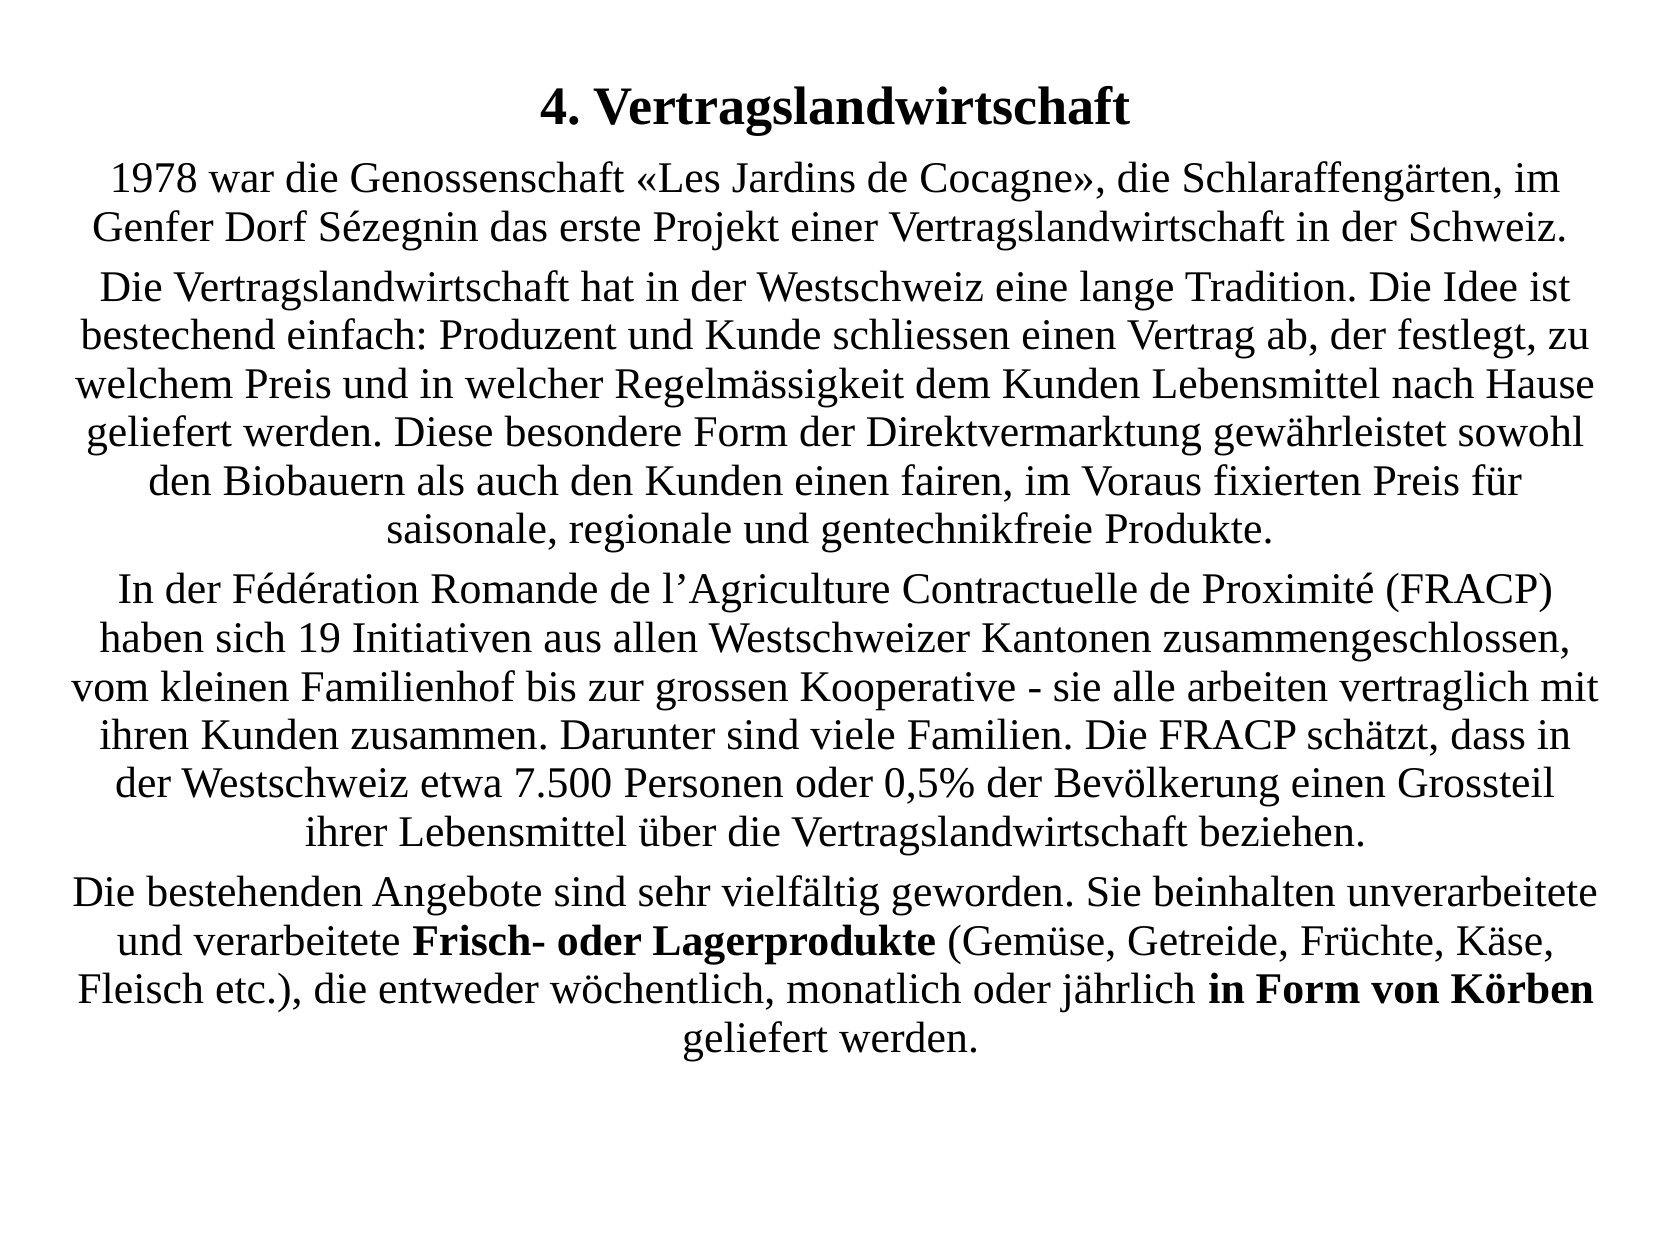

4. Vertragslandwirtschaft
1978 war die Genossenschaft «Les Jardins de Cocagne», die Schlaraffengärten, im Genfer Dorf Sézegnin das erste Projekt einer Vertragslandwirtschaft in der Schweiz.
Die Vertragslandwirtschaft hat in der Westschweiz eine lange Tradition. Die Idee ist bestechend einfach: Produzent und Kunde schliessen einen Vertrag ab, der festlegt, zu welchem Preis und in welcher Regelmässigkeit dem Kunden Lebensmittel nach Hause geliefert werden. Diese besondere Form der Direktvermarktung gewährleistet sowohl den Biobauern als auch den Kunden einen fairen, im Voraus fixierten Preis für saisonale, regionale und gentechnikfreie Produkte.
In der Fédération Romande de l’Agriculture Contractuelle de Proximité (FRACP) haben sich 19 Initiativen aus allen Westschweizer Kantonen zusammengeschlossen, vom kleinen Familienhof bis zur grossen Kooperative - sie alle arbeiten vertraglich mit ihren Kunden zusammen. Darunter sind viele Familien. Die FRACP schätzt, dass in der Westschweiz etwa 7.500 Personen oder 0,5% der Bevölkerung einen Grossteil ihrer Lebensmittel über die Vertragslandwirtschaft beziehen.
Die bestehenden Angebote sind sehr vielfältig geworden. Sie beinhalten unverarbeitete und verarbeitete Frisch- oder Lagerprodukte (Gemüse, Getreide, Früchte, Käse, Fleisch etc.), die entweder wöchentlich, monatlich oder jährlich in Form von Körben geliefert werden.